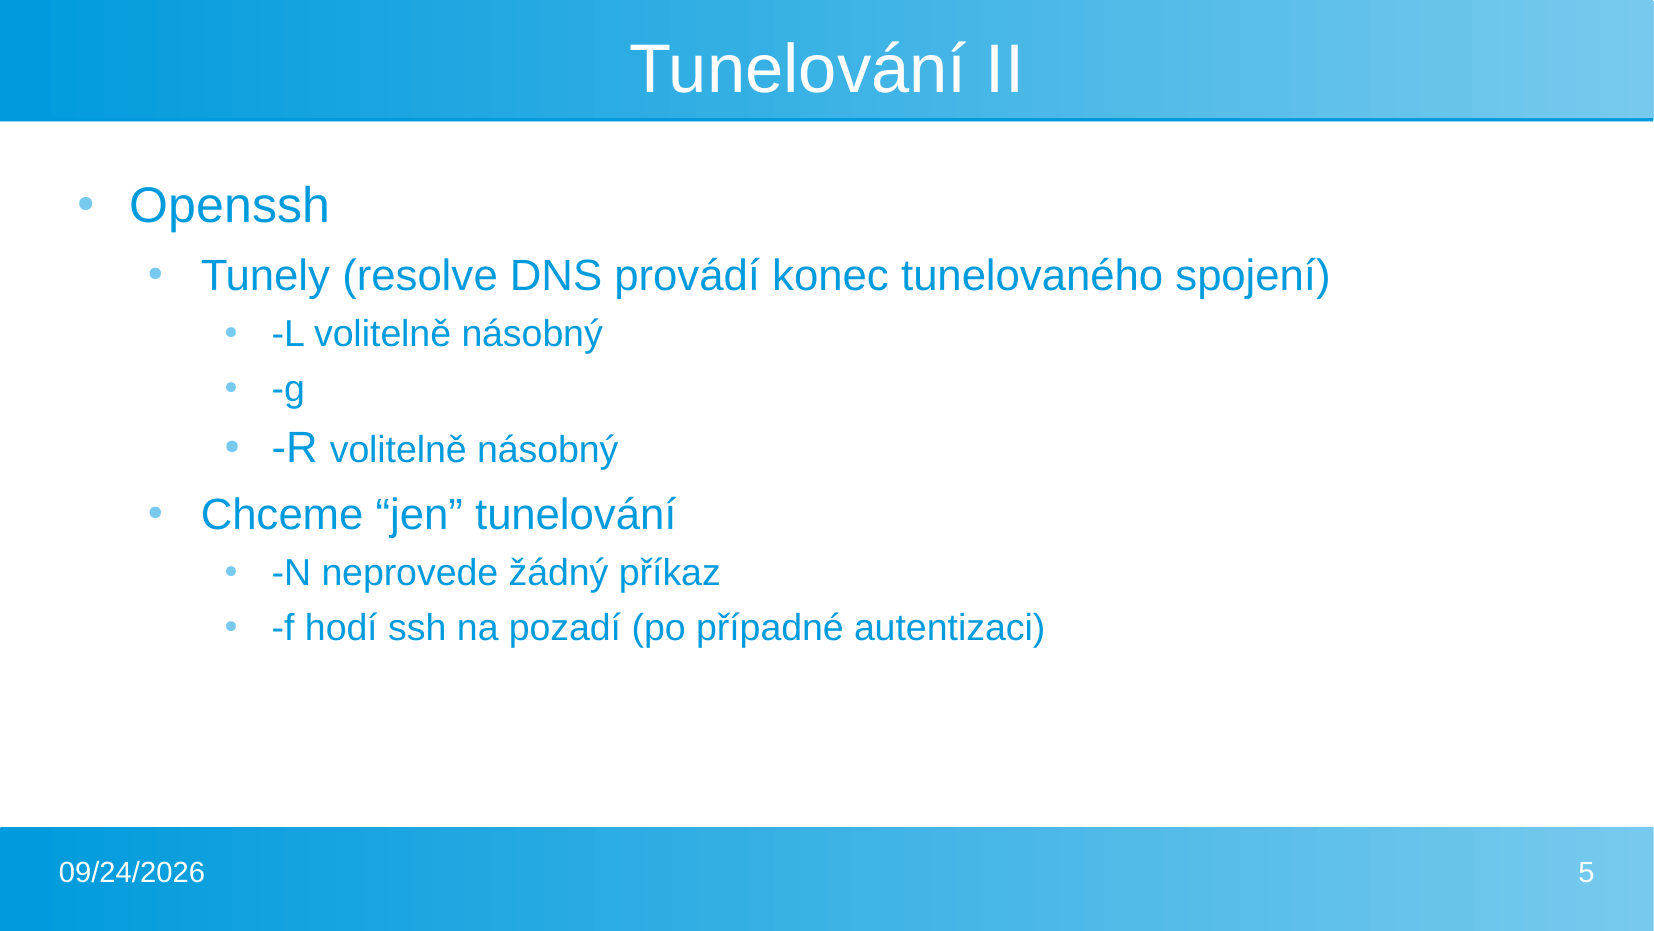

# Tunelování II
Openssh
Tunely (resolve DNS provádí konec tunelovaného spojení)
-L volitelně násobný
-g
-R volitelně násobný
Chceme “jen” tunelování
-N neprovede žádný příkaz
-f hodí ssh na pozadí (po případné autentizaci)
5